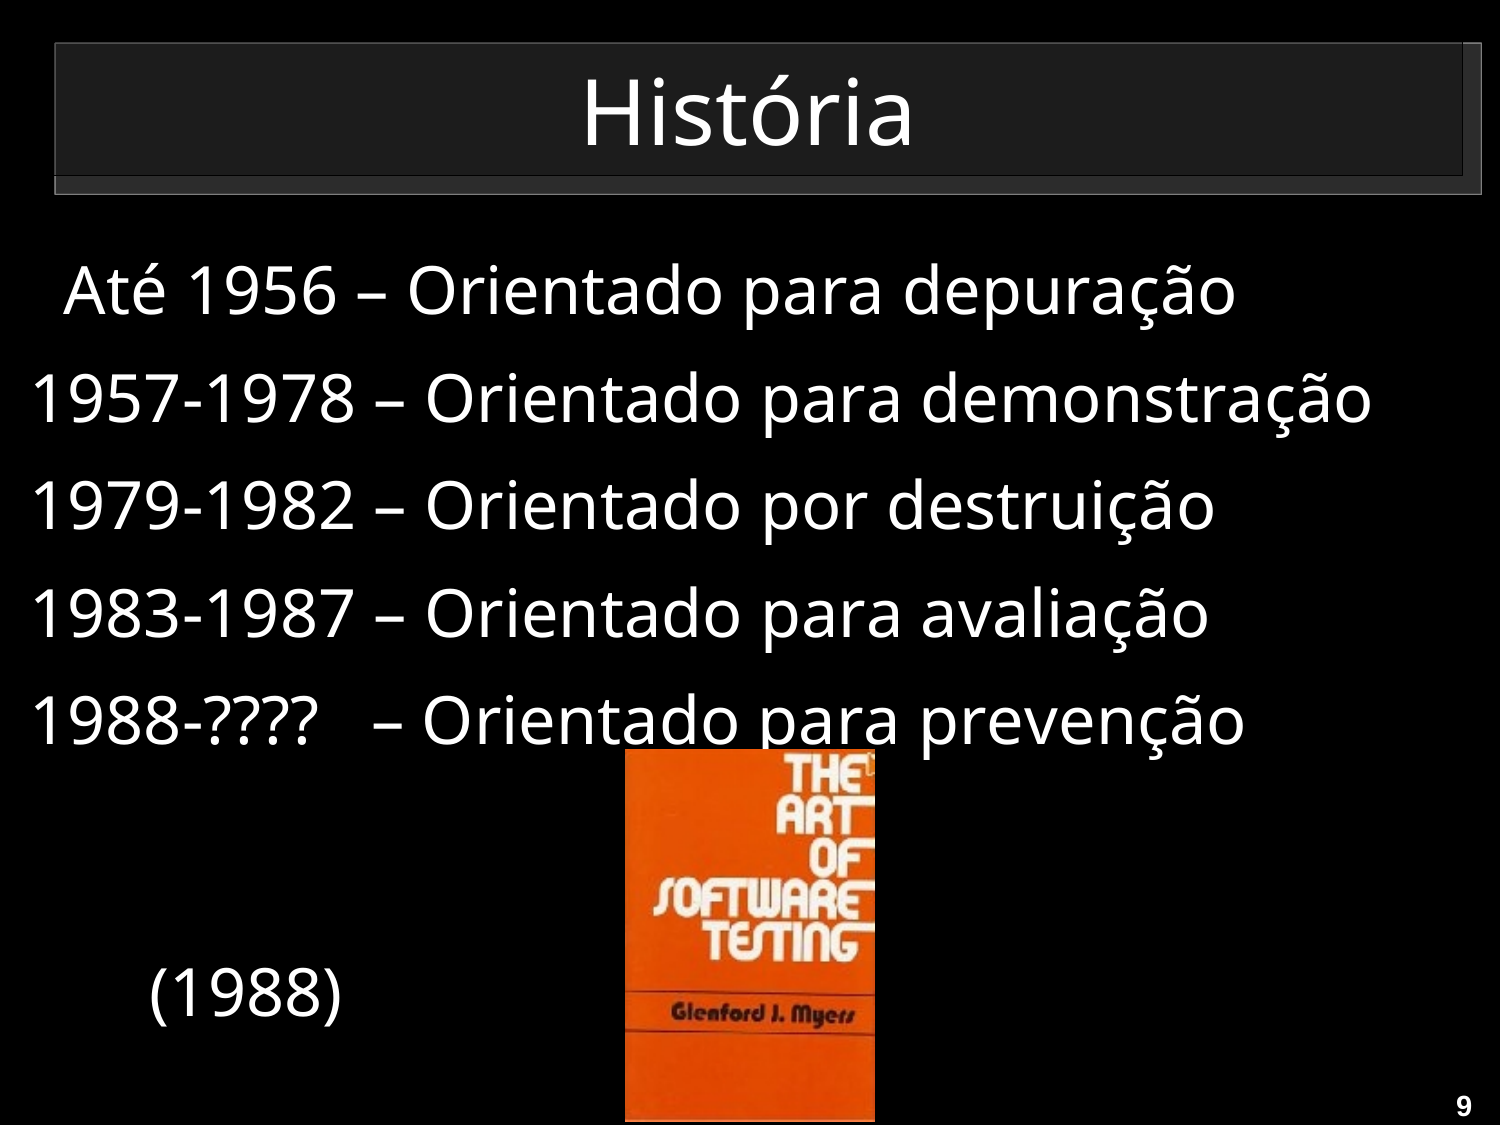

# História
 Até 1956 – Orientado para depuração
1957-1978 – Orientado para demonstração
1979-1982 – Orientado por destruição
1983-1987 – Orientado para avaliação
1988-???? – Orientado para prevenção
 (1988)
9